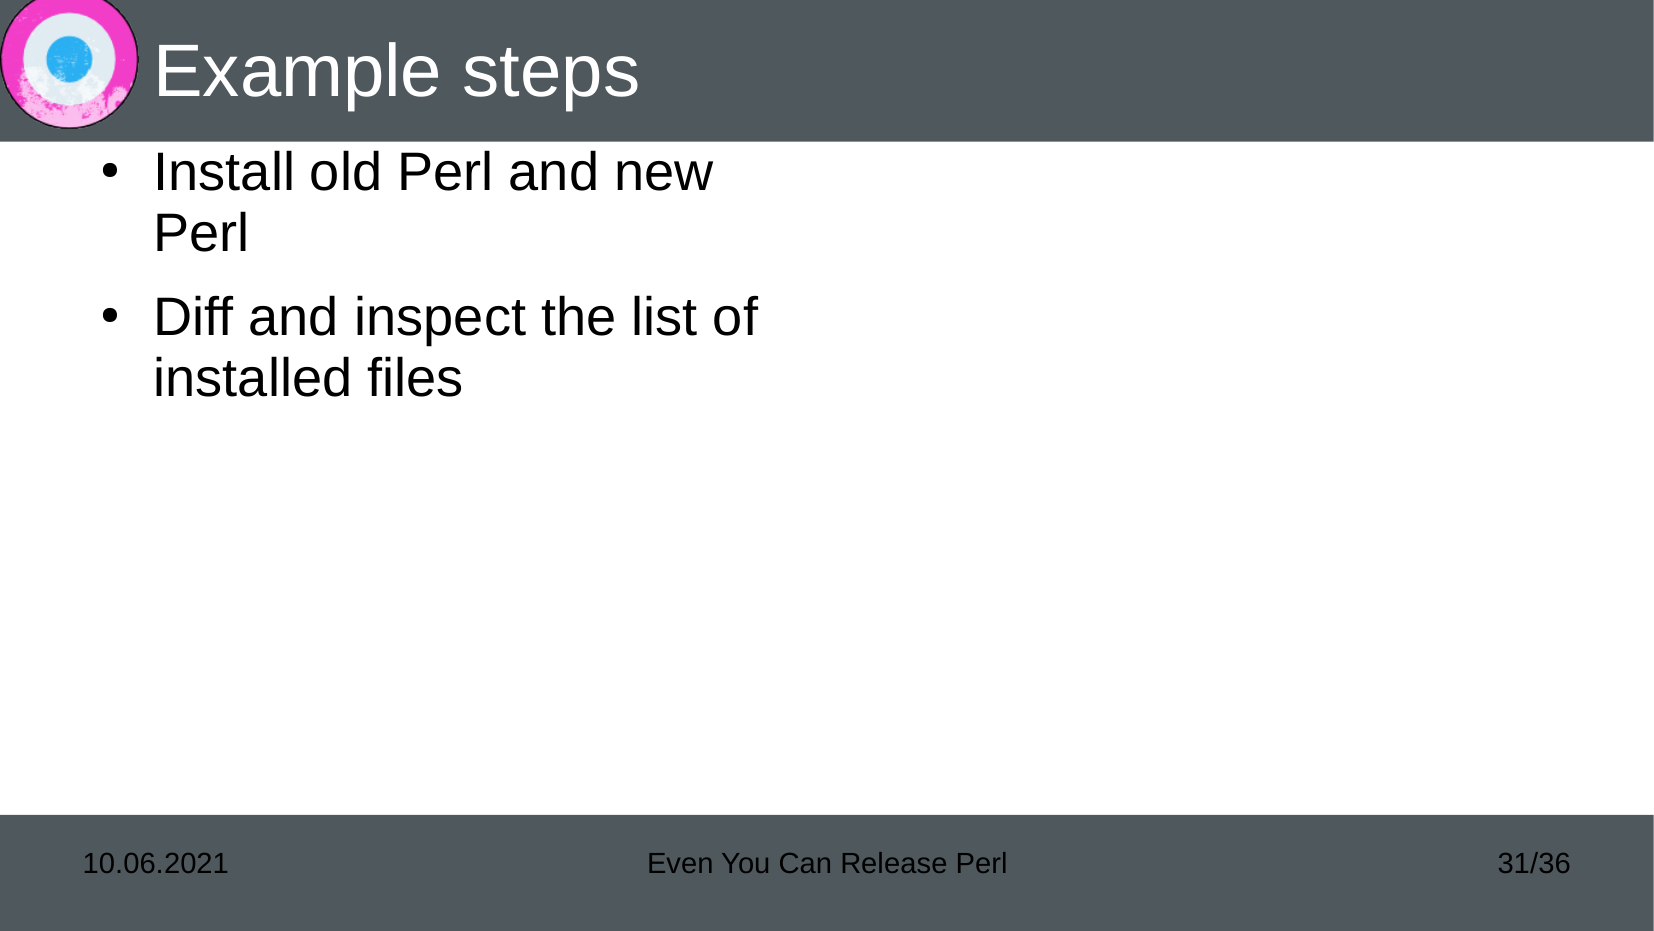

# Example steps
Install old Perl and new Perl
Diff and inspect the list of installed files
08. März 2019
31